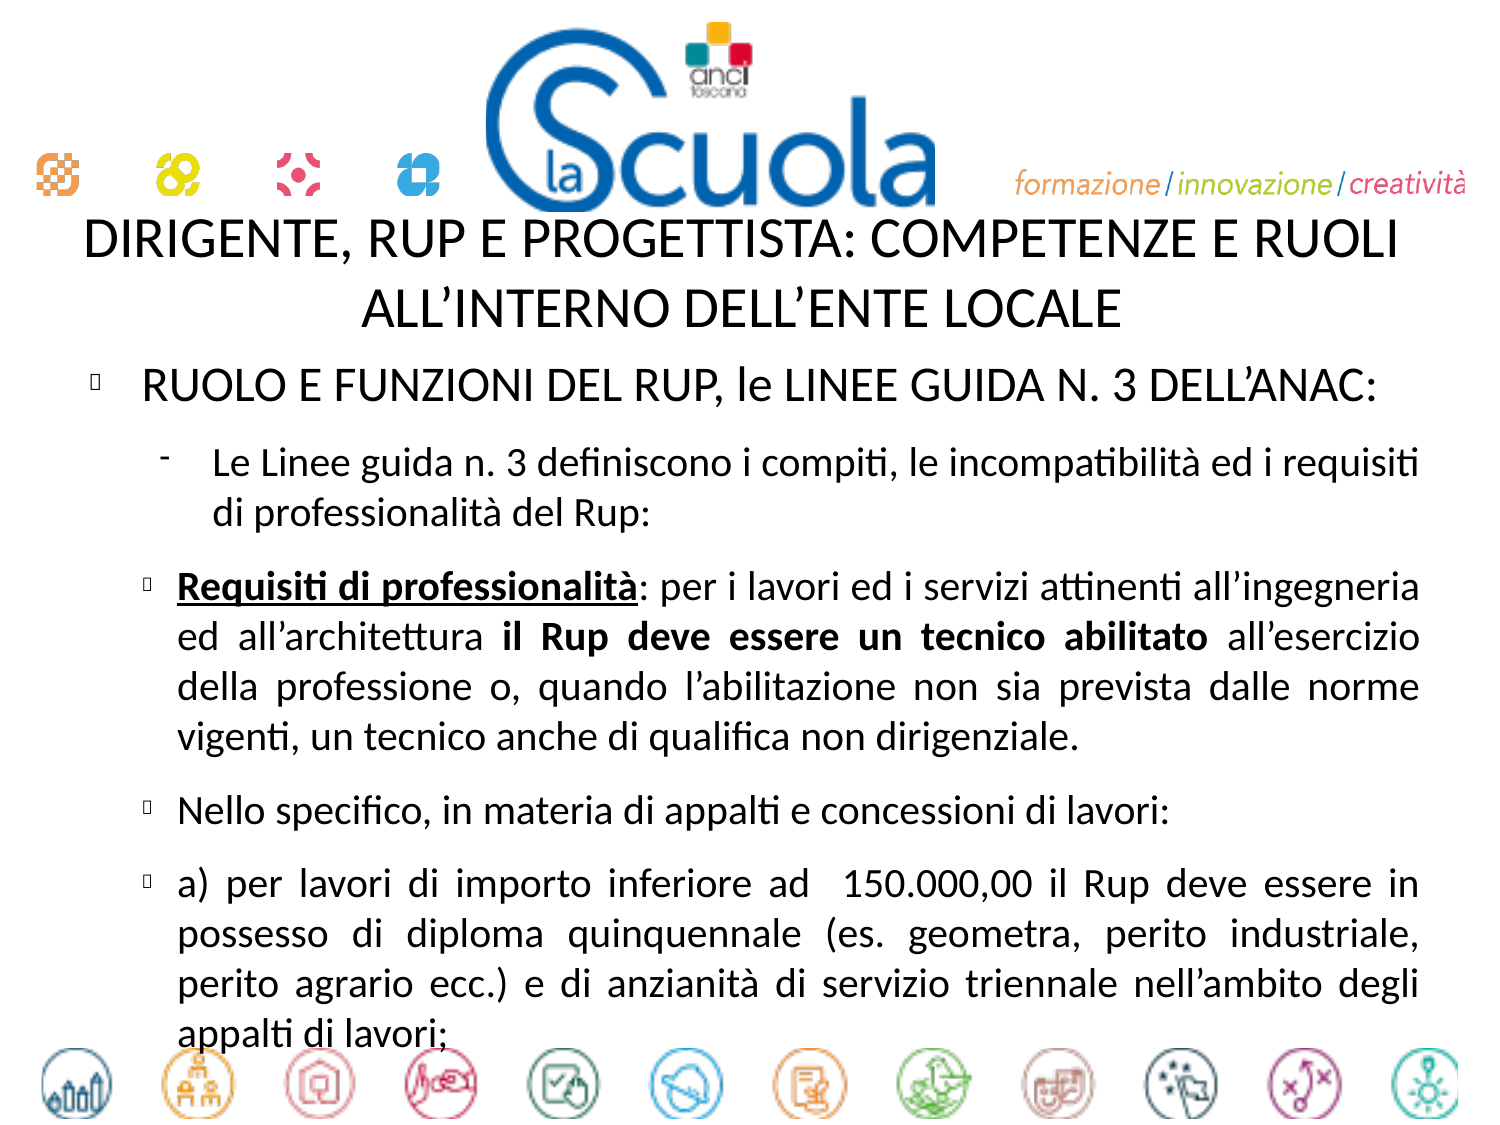

DIRIGENTE, RUP E PROGETTISTA: COMPETENZE E RUOLI ALL’INTERNO DELL’ENTE LOCALE
RUOLO E FUNZIONI DEL RUP, le LINEE GUIDA N. 3 DELL’ANAC:
Le Linee guida n. 3 definiscono i compiti, le incompatibilità ed i requisiti di professionalità del Rup:
Requisiti di professionalità: per i lavori ed i servizi attinenti all’ingegneria ed all’architettura il Rup deve essere un tecnico abilitato all’esercizio della professione o, quando l’abilitazione non sia prevista dalle norme vigenti, un tecnico anche di qualifica non dirigenziale.
Nello specifico, in materia di appalti e concessioni di lavori:
a) per lavori di importo inferiore ad 150.000,00 il Rup deve essere in possesso di diploma quinquennale (es. geometra, perito industriale, perito agrario ecc.) e di anzianità di servizio triennale nell’ambito degli appalti di lavori;